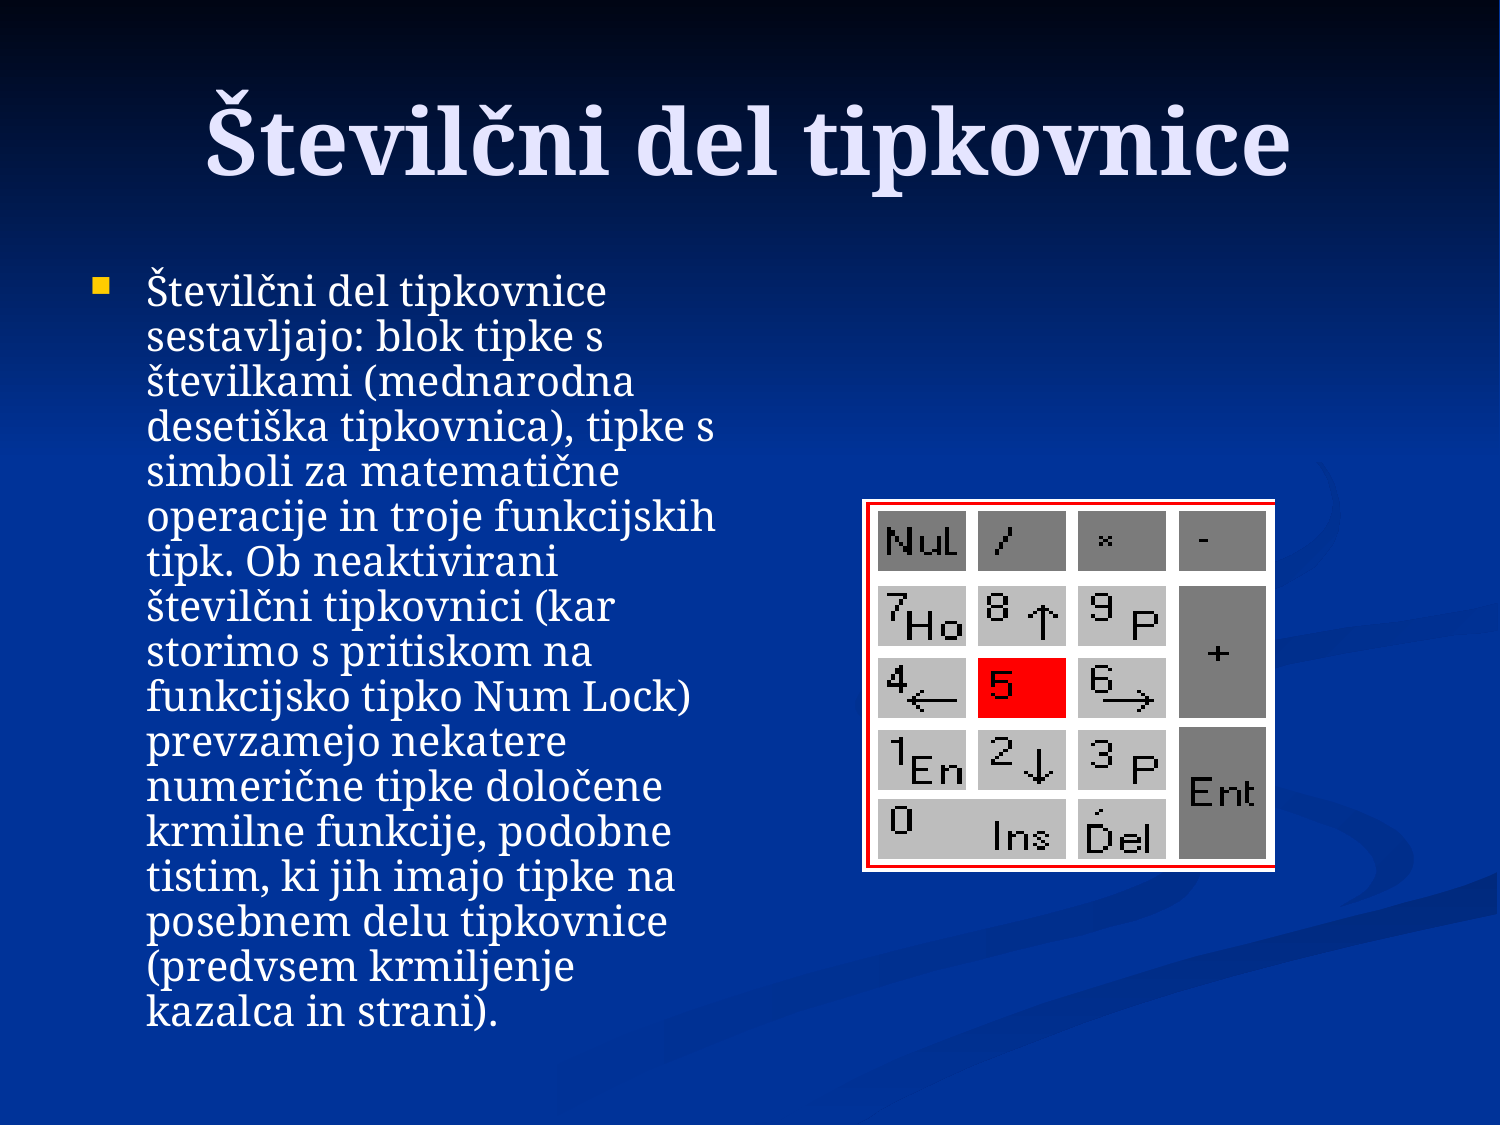

# Številčni del tipkovnice
Številčni del tipkovnice sestavljajo: blok tipke s številkami (mednarodna desetiška tipkovnica), tipke s simboli za matematične operacije in troje funkcijskih tipk. Ob neaktivirani številčni tipkovnici (kar storimo s pritiskom na funkcijsko tipko Num Lock) prevzamejo nekatere numerične tipke določene krmilne funkcije, podobne tistim, ki jih imajo tipke na posebnem delu tipkovnice (predvsem krmiljenje kazalca in strani).